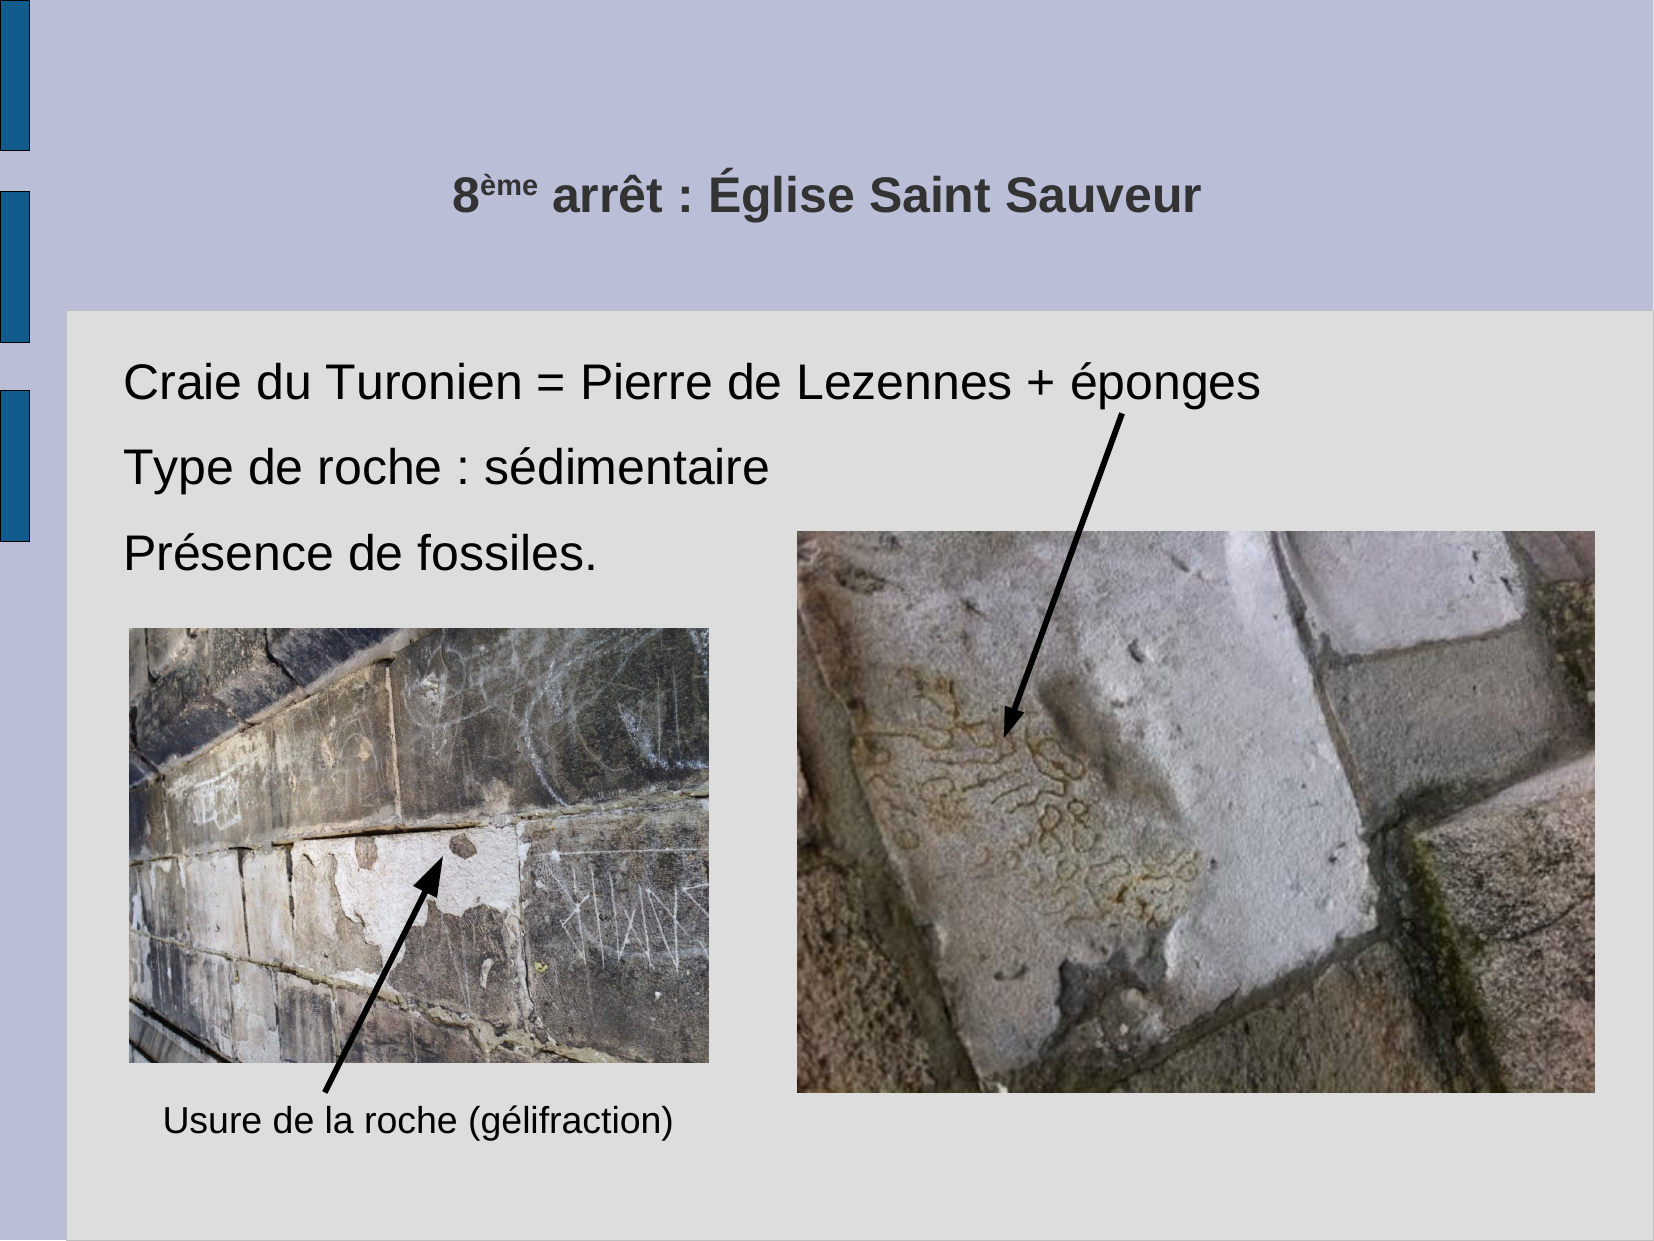

# 8ème arrêt : Église Saint Sauveur
Craie du Turonien = Pierre de Lezennes + éponges
Type de roche : sédimentaire
Présence de fossiles.
Usure de la roche (gélifraction)